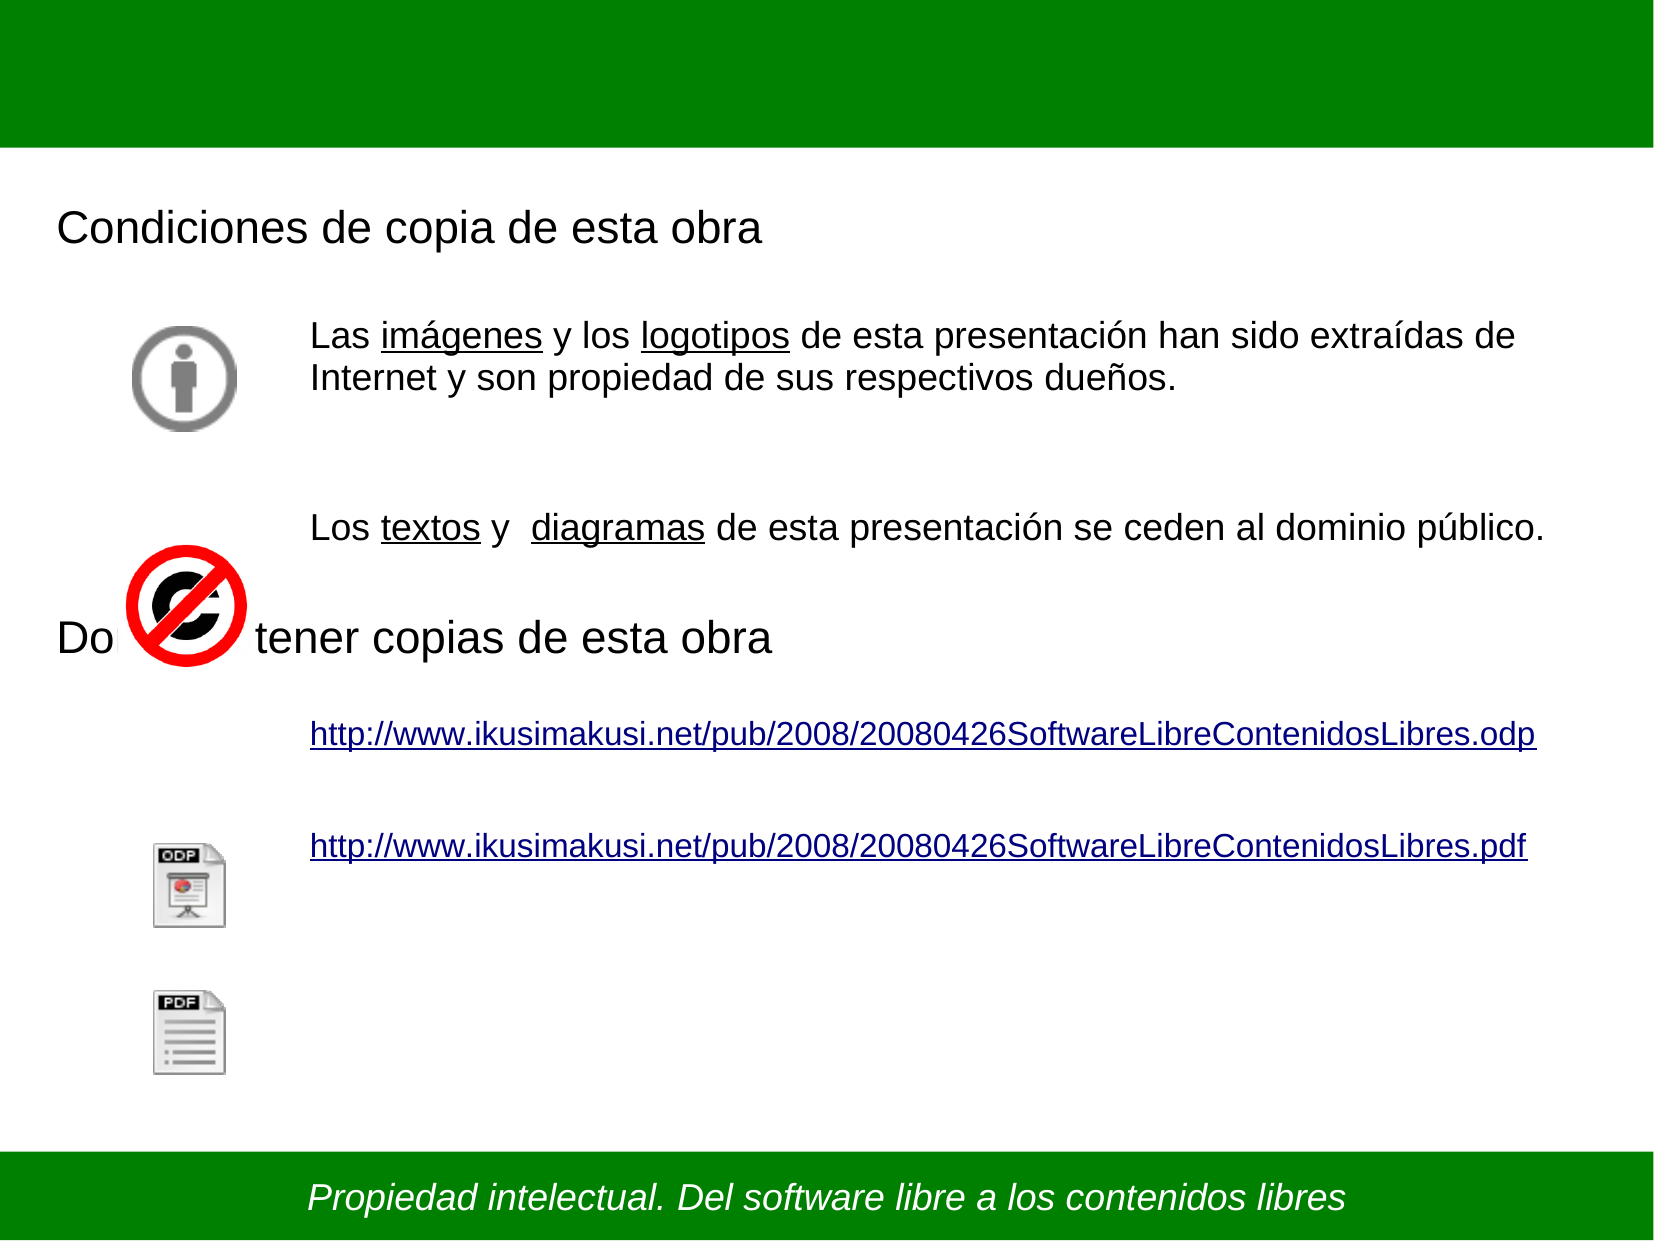

Condiciones de copia de esta obra
Donde obtener copias de esta obra
Las imágenes y los logotipos de esta presentación han sido extraídas de Internet y son propiedad de sus respectivos dueños.
Los textos y diagramas de esta presentación se ceden al dominio público.
http://www.ikusimakusi.net/pub/2008/20080426SoftwareLibreContenidosLibres.odp
http://www.ikusimakusi.net/pub/2008/20080426SoftwareLibreContenidosLibres.pdf
Propiedad intelectual. Del software libre a los contenidos libres